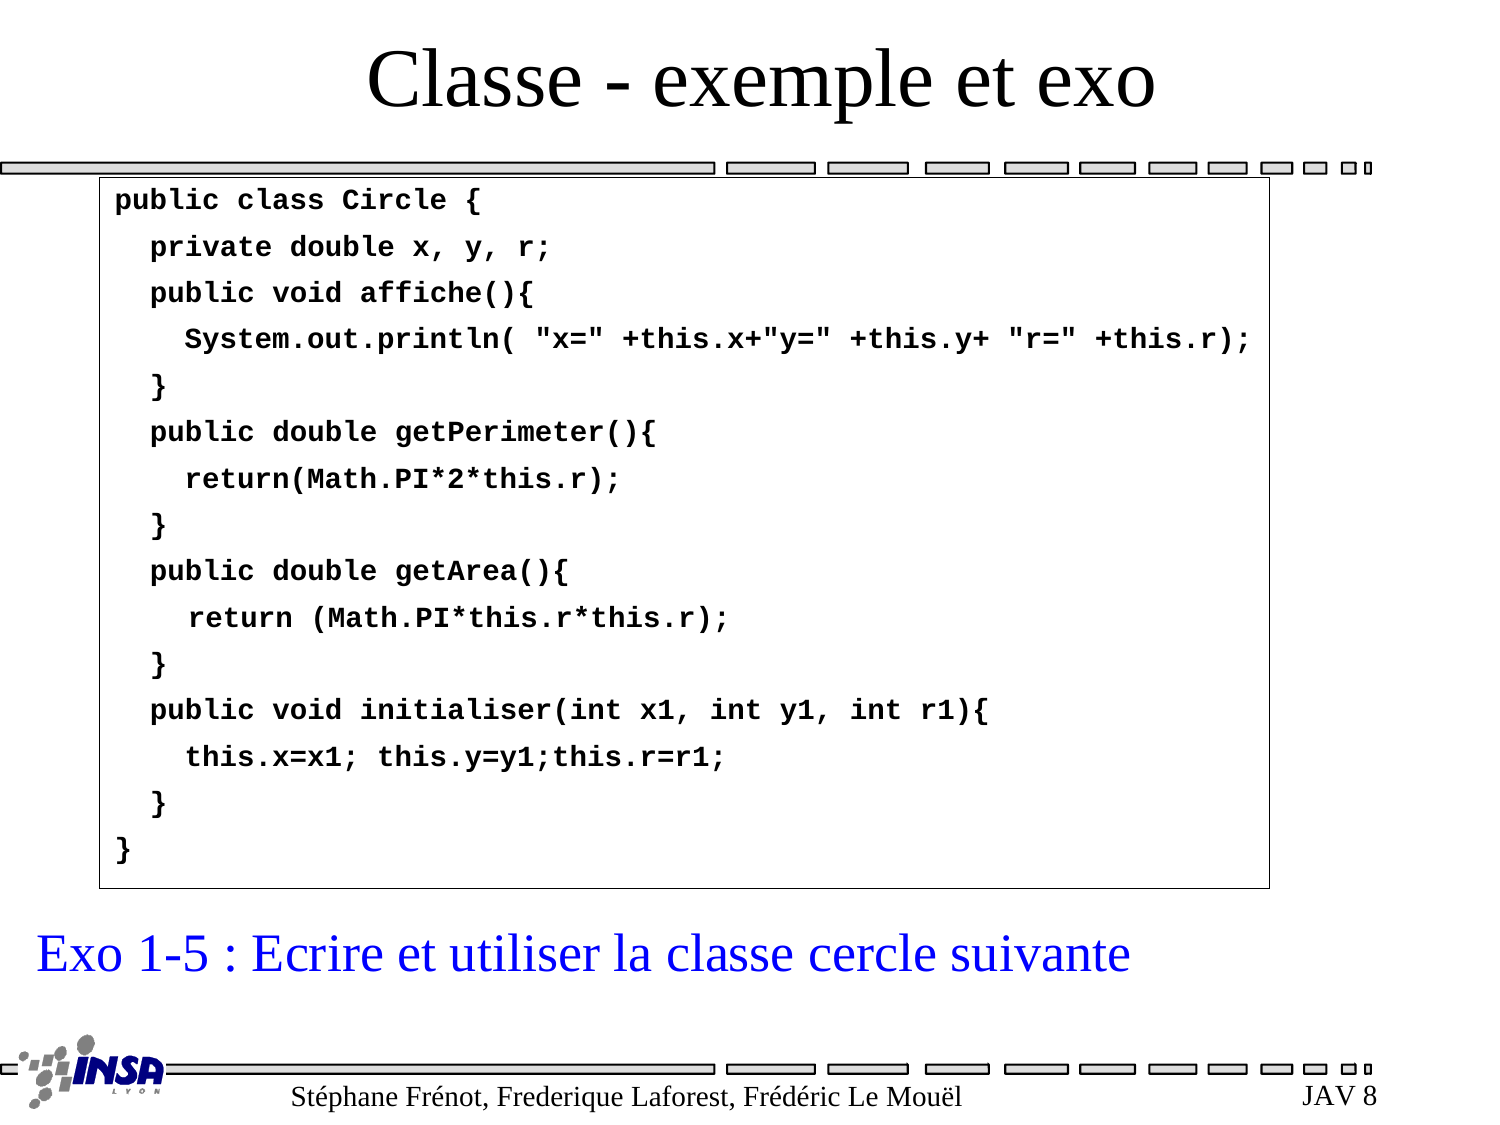

# Classe - exemple et exo
public class Circle {
 private double x, y, r;
 public void affiche(){
 System.out.println( "x=" +this.x+"y=" +this.y+ "r=" +this.r);
 }
 public double getPerimeter(){
 return(Math.PI*2*this.r);
 }
 public double getArea(){
		return (Math.PI*this.r*this.r);
 }
 public void initialiser(int x1, int y1, int r1){
 this.x=x1; this.y=y1;this.r=r1;
 }
}
Exo 1-5 : Ecrire et utiliser la classe cercle suivante